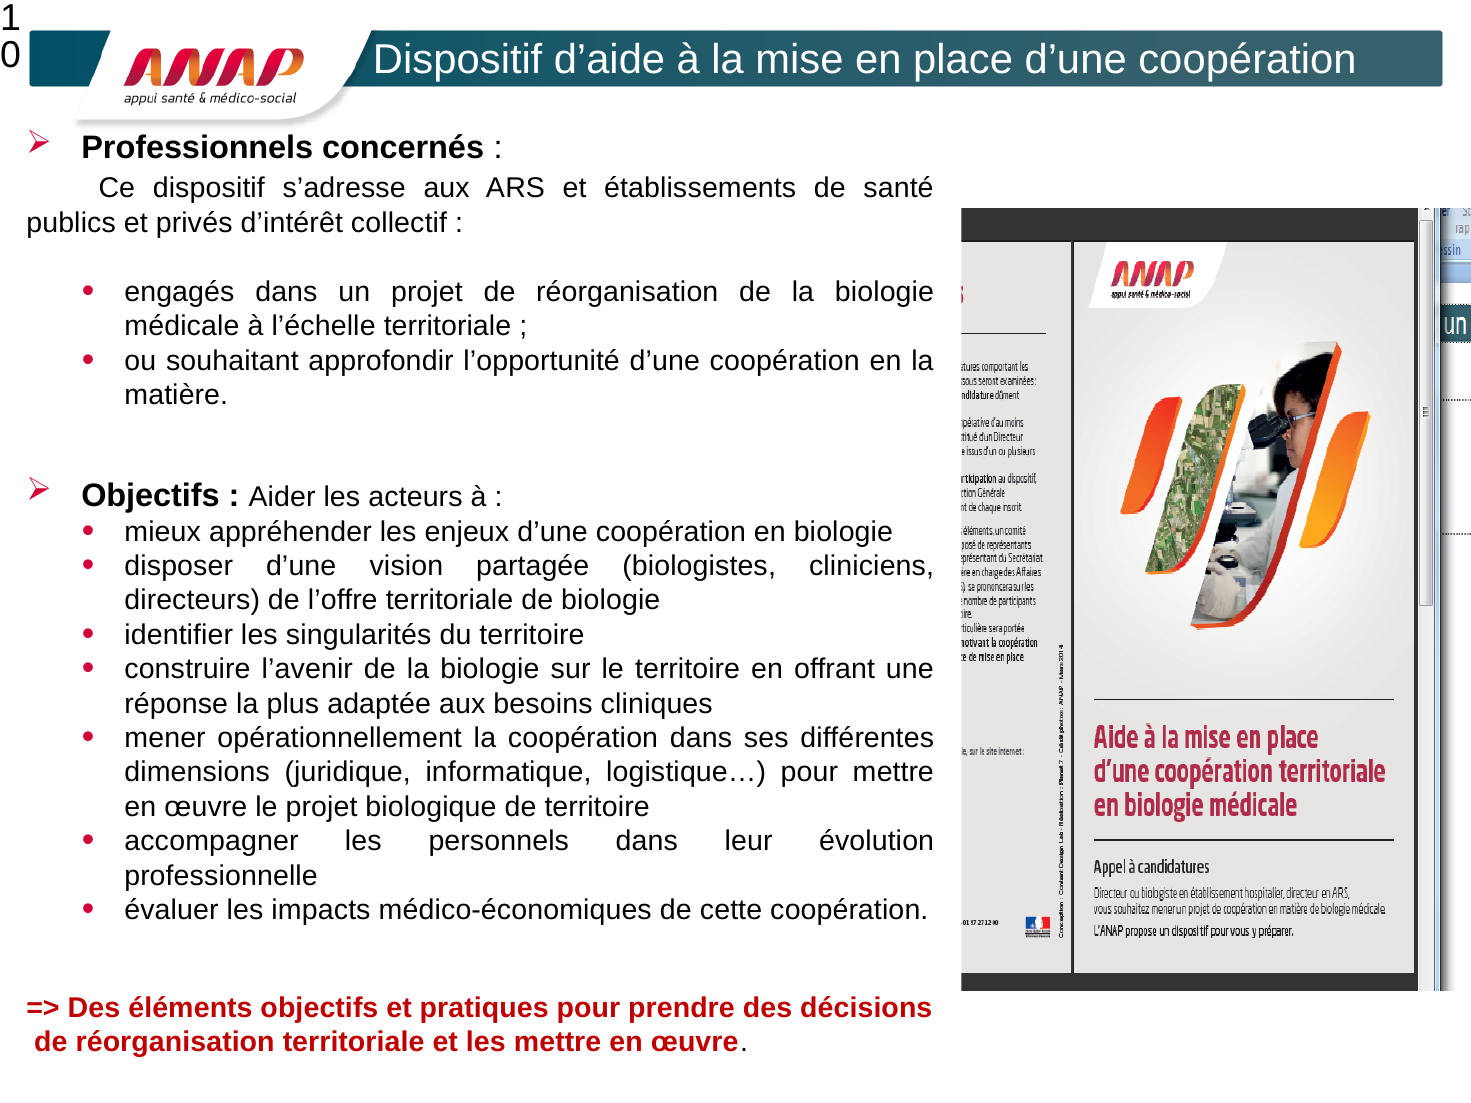

# Dispositif d’aide à la mise en place d’une coopération
Professionnels concernés :
	Ce dispositif s’adresse aux ARS et établissements de santé publics et privés d’intérêt collectif :
engagés dans un projet de réorganisation de la biologie médicale à l’échelle territoriale ;
ou souhaitant approfondir l’opportunité d’une coopération en la matière.
Objectifs : Aider les acteurs à :
mieux appréhender les enjeux d’une coopération en biologie
disposer d’une vision partagée (biologistes, cliniciens, directeurs) de l’offre territoriale de biologie
identifier les singularités du territoire
construire l’avenir de la biologie sur le territoire en offrant une réponse la plus adaptée aux besoins cliniques
mener opérationnellement la coopération dans ses différentes dimensions (juridique, informatique, logistique…) pour mettre en œuvre le projet biologique de territoire
accompagner les personnels dans leur évolution professionnelle
évaluer les impacts médico-économiques de cette coopération.
=> Des éléments objectifs et pratiques pour prendre des décisions de réorganisation territoriale et les mettre en œuvre.